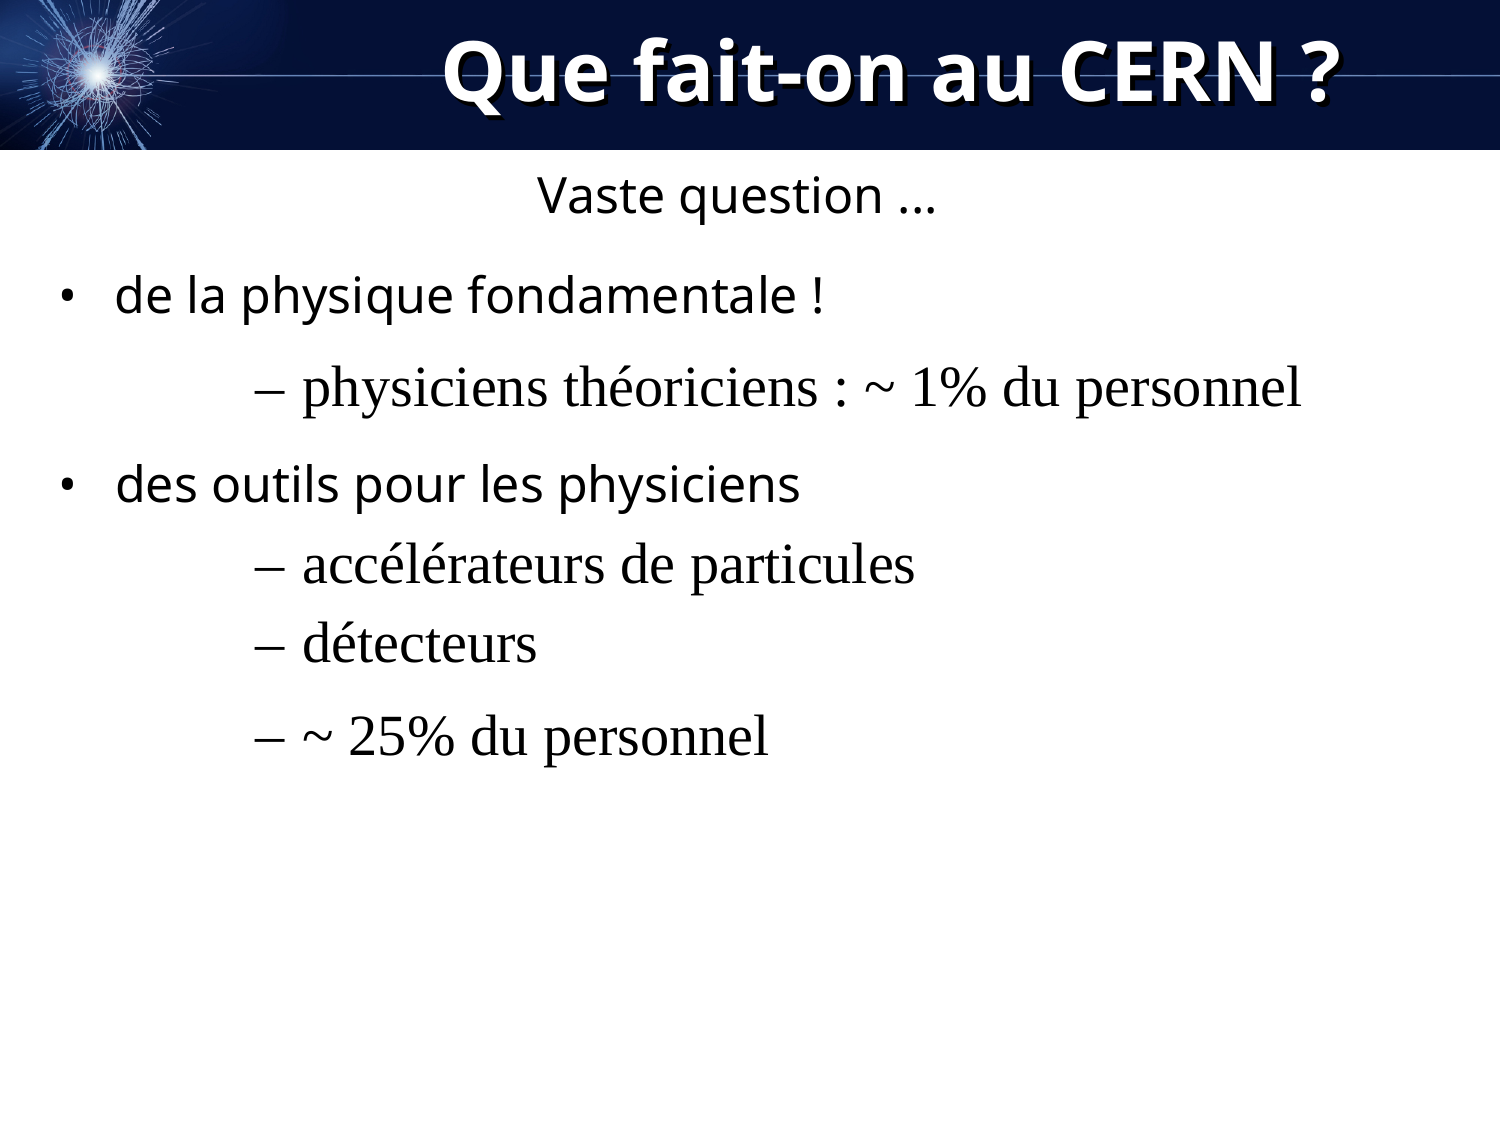

Que fait-on au CERN ?
# Vaste question ...
de la physique fondamentale !
physiciens théoriciens : ~ 1% du personnel
des outils pour les physiciens
accélérateurs de particules
détecteurs
~ 25% du personnel
8